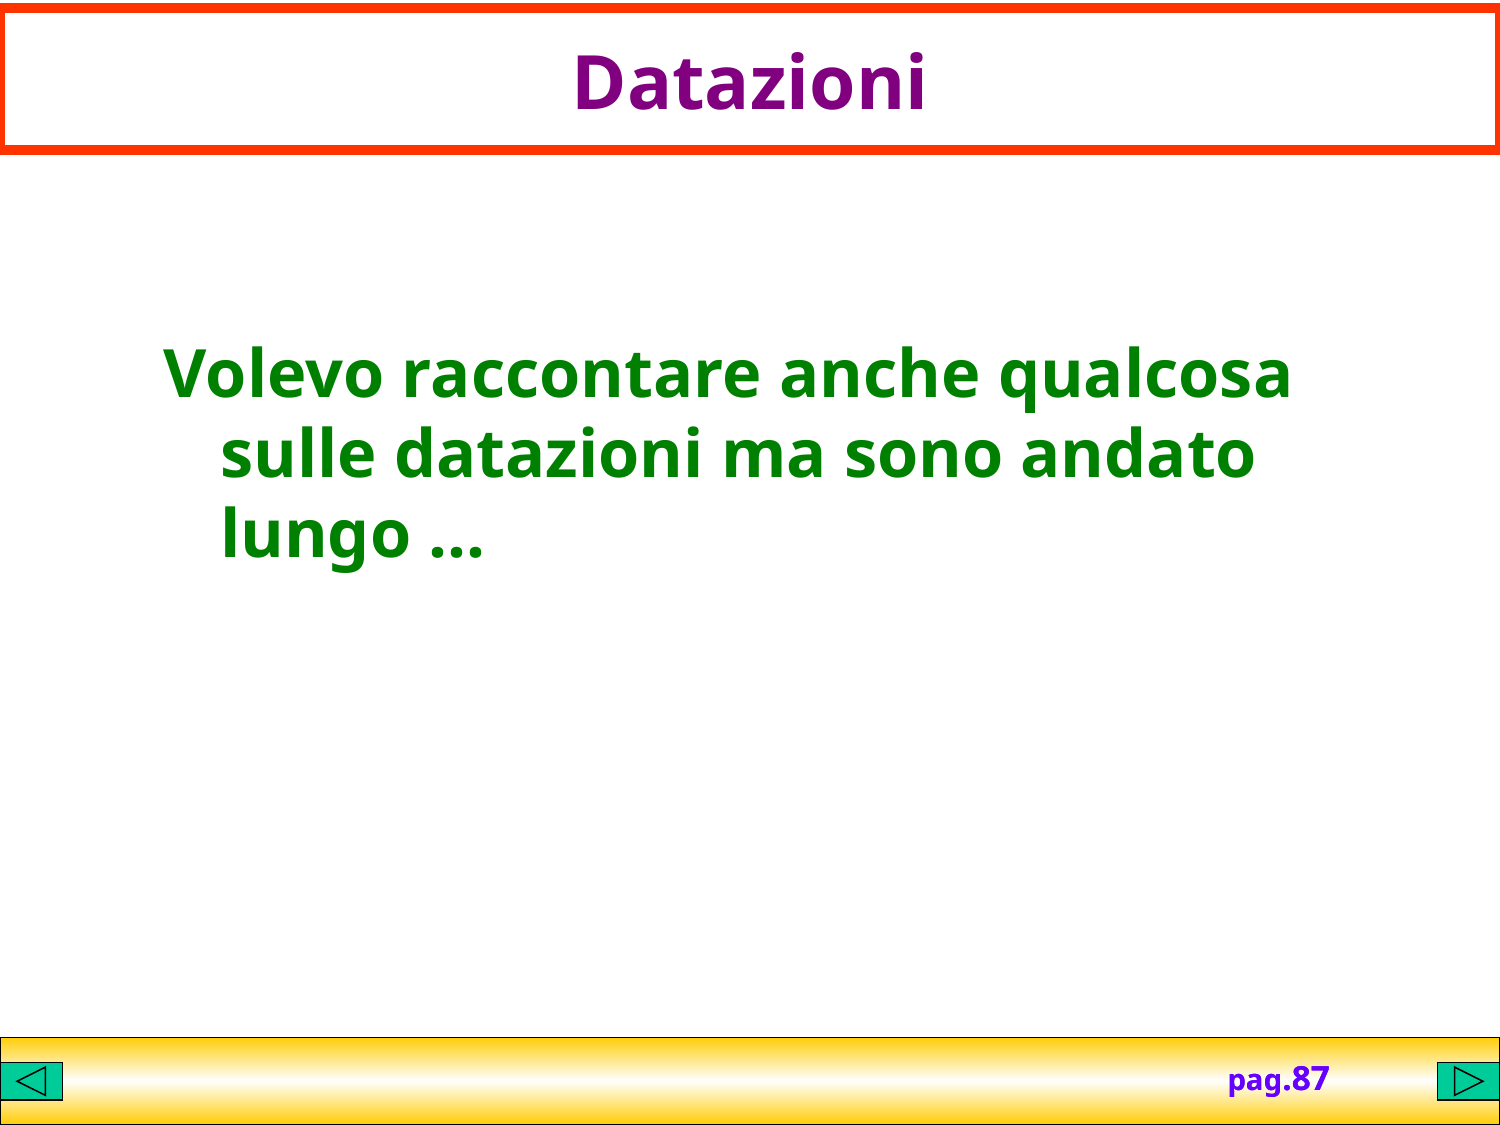

# Datazioni
Volevo raccontare anche qualcosa sulle datazioni ma sono andato lungo …
pag.
87